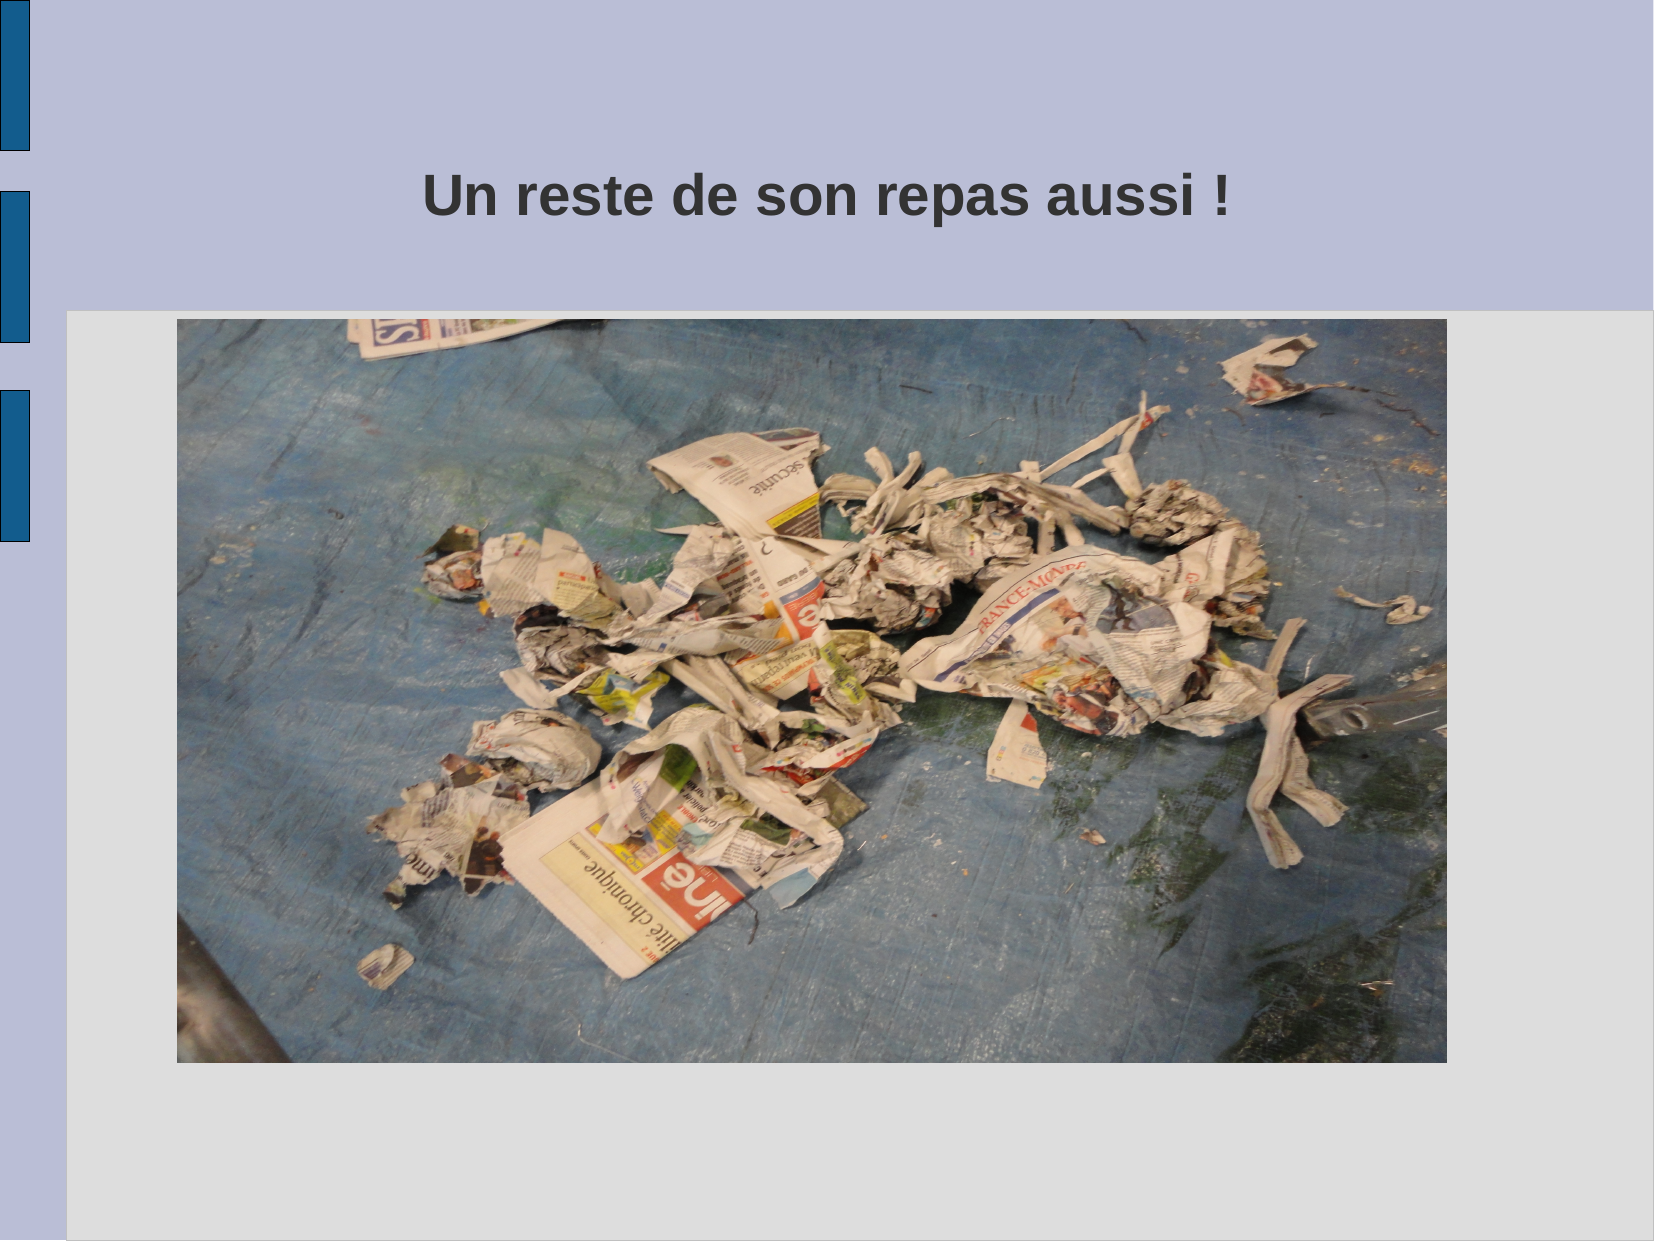

# Un reste de son repas aussi !